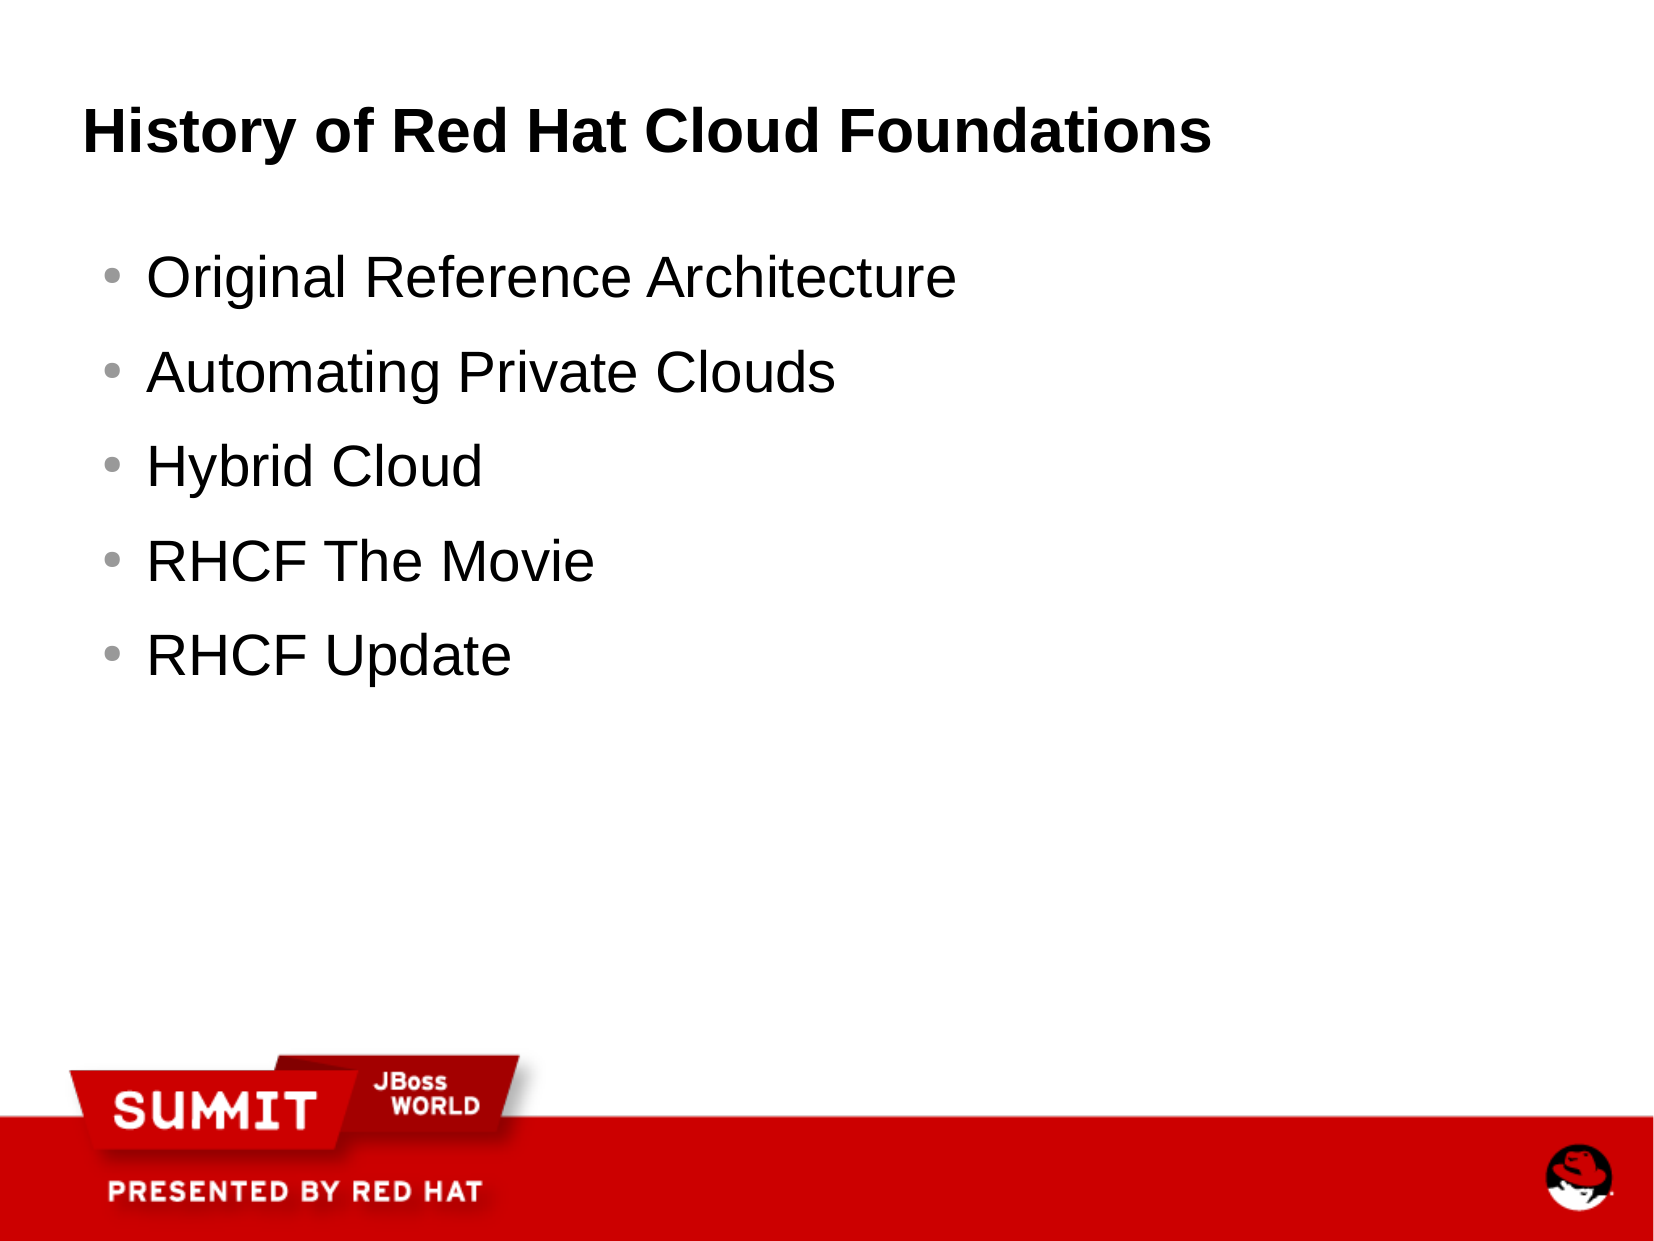

# History of Red Hat Cloud Foundations
Original Reference Architecture
Automating Private Clouds
Hybrid Cloud
RHCF The Movie
RHCF Update